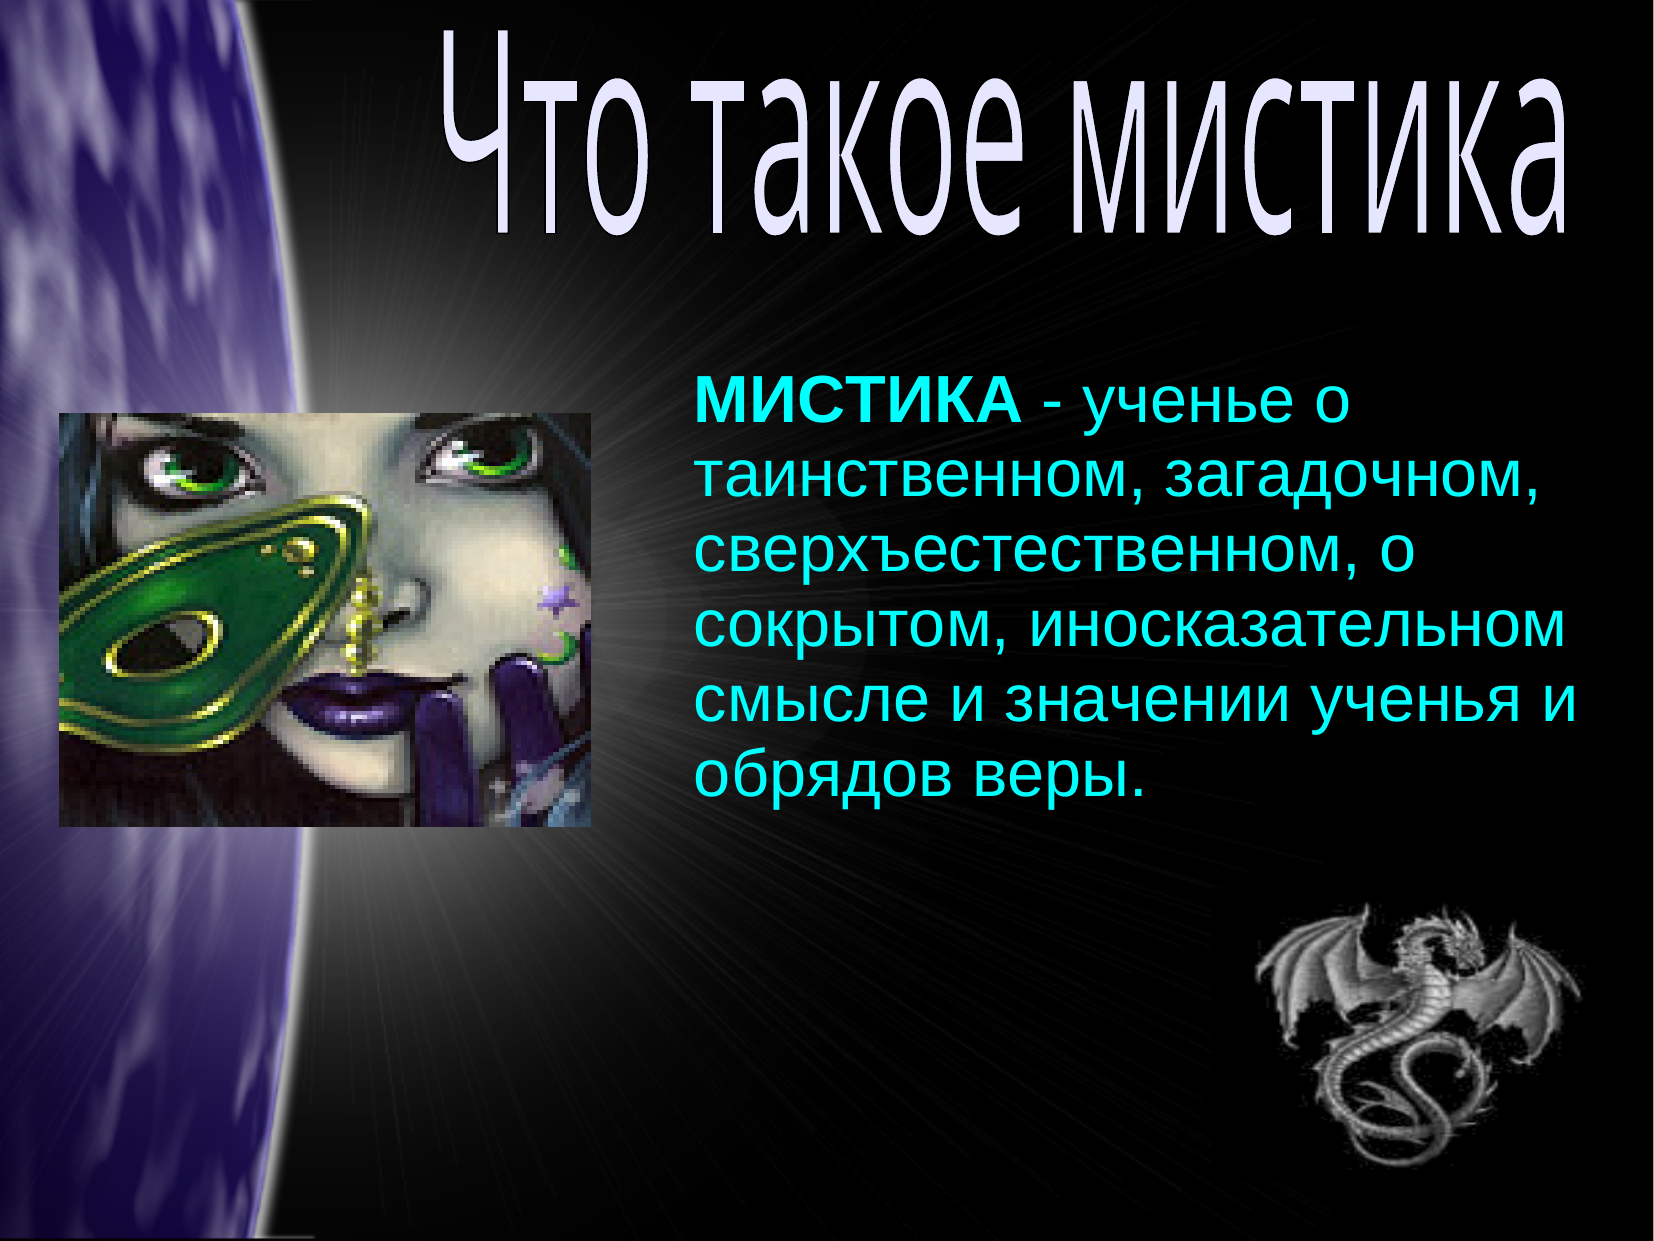

Что такое мистика
МИСТИКА - ученье о таинственном, загадочном, сверхъестественном, о сокрытом, иносказательном смысле и значении ученья и обрядов веры.